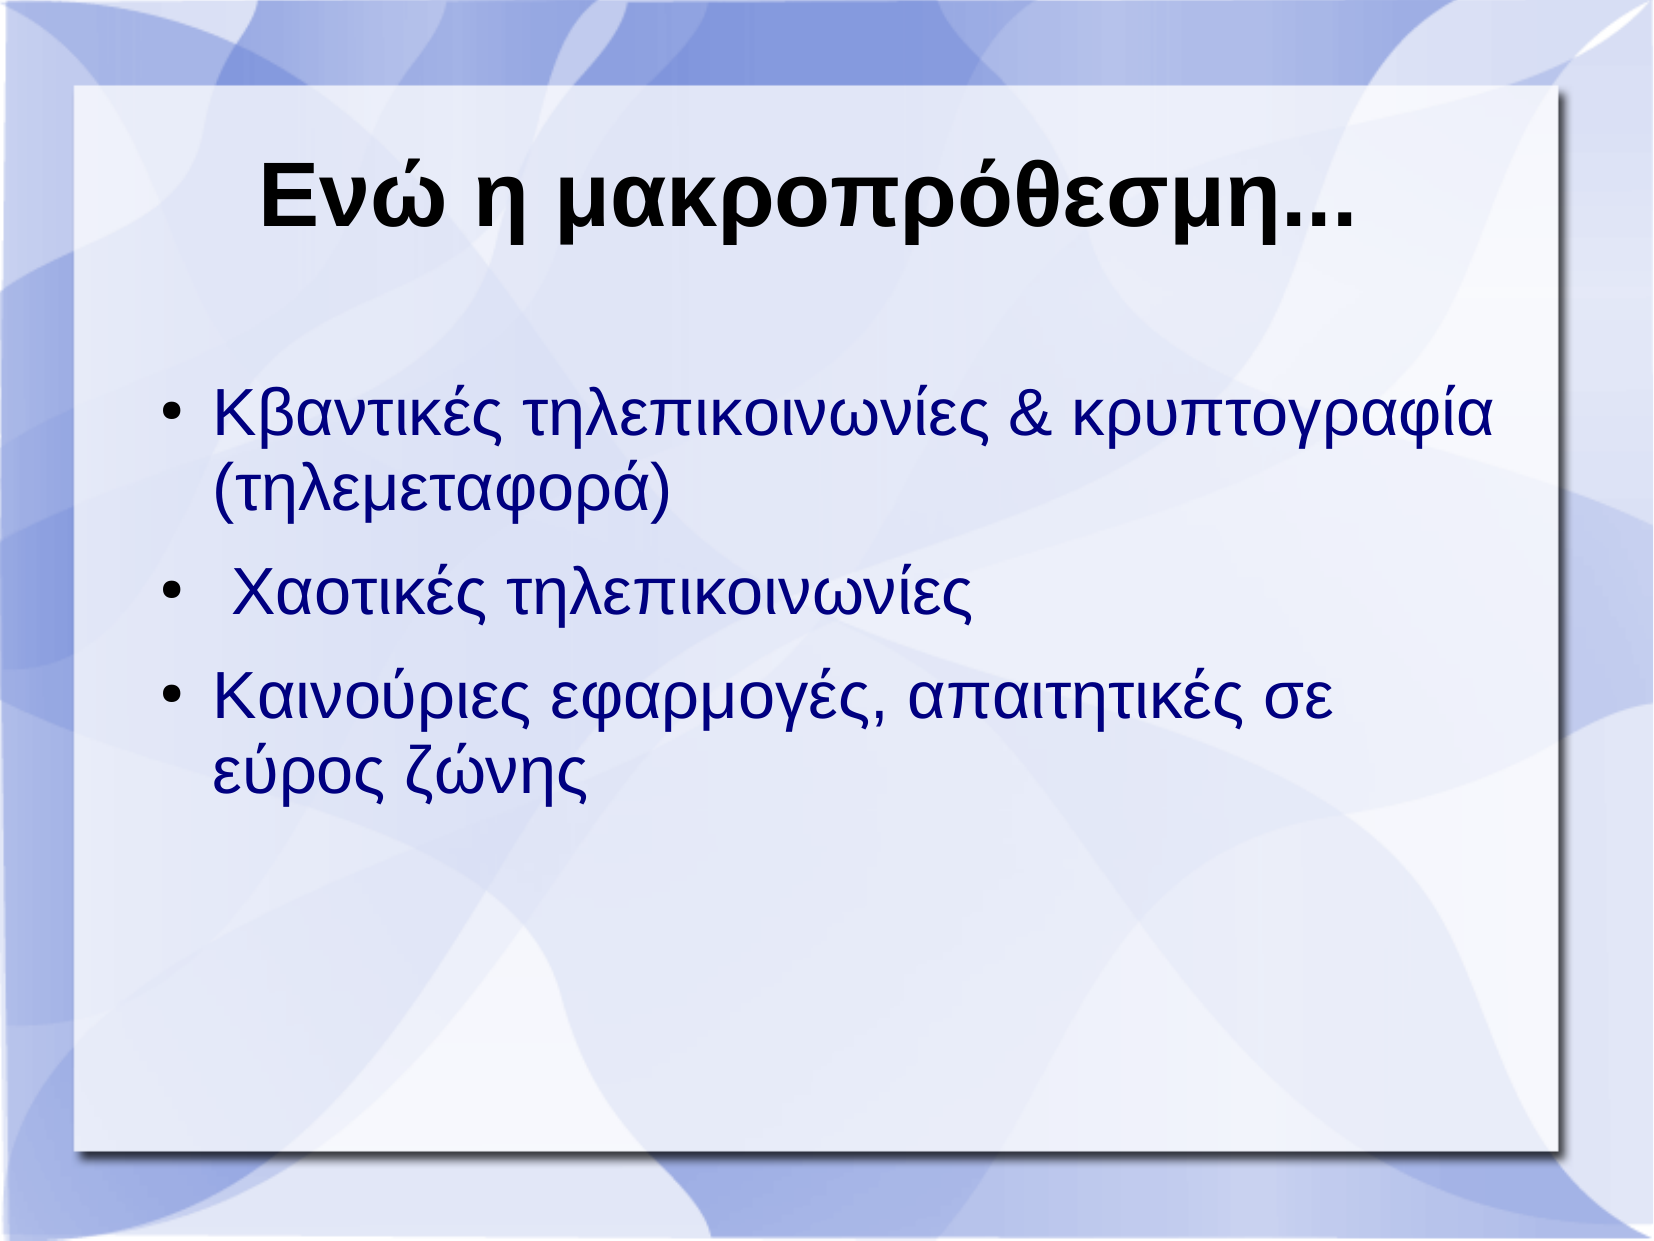

# Ενώ η μακροπρόθεσμη...
Κβαντικές τηλεπικοινωνίες & κρυπτογραφία (τηλεμεταφορά)
 Χαοτικές τηλεπικοινωνίες
Καινούριες εφαρμογές, απαιτητικές σε εύρος ζώνης